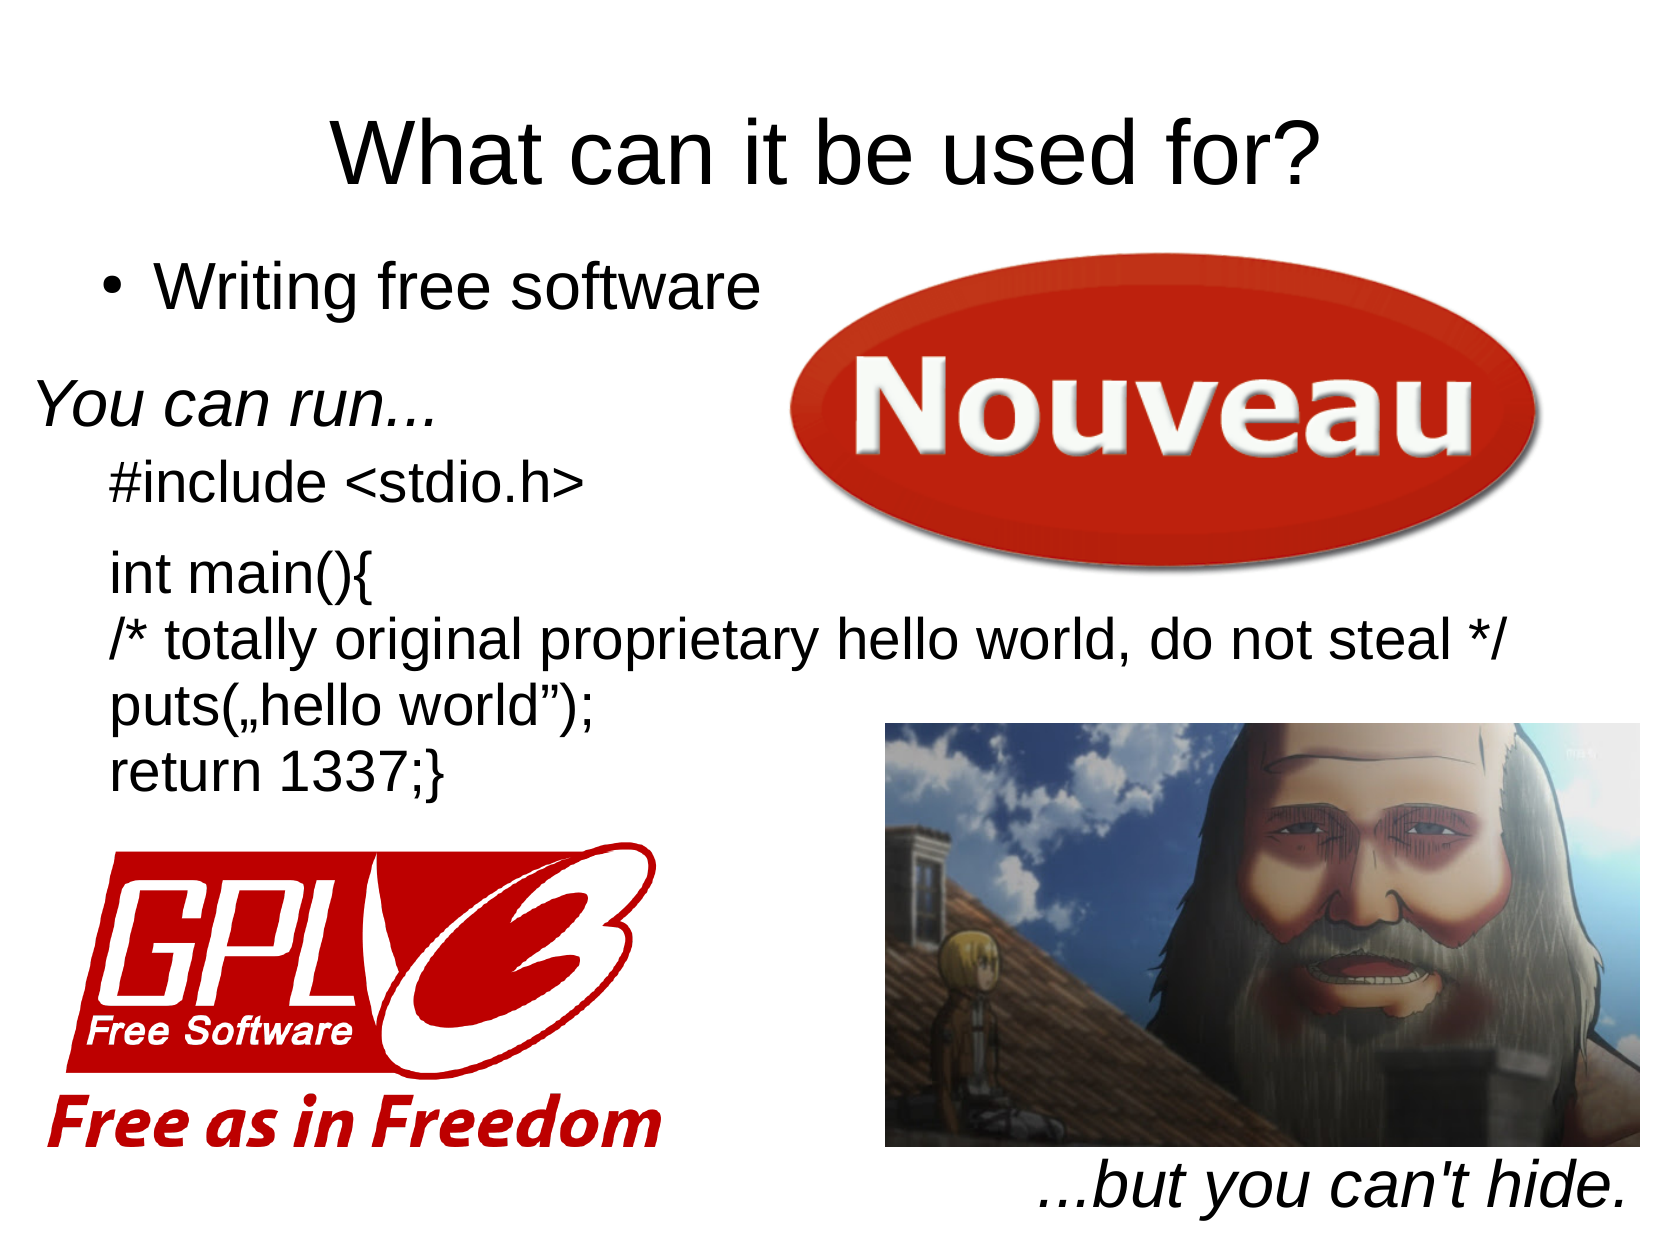

# What can it be used for?
Writing free software
You can run...
#include <stdio.h>
int main(){
/* totally original proprietary hello world, do not steal */
puts(„hello world”);
return 1337;}
...but you can't hide.